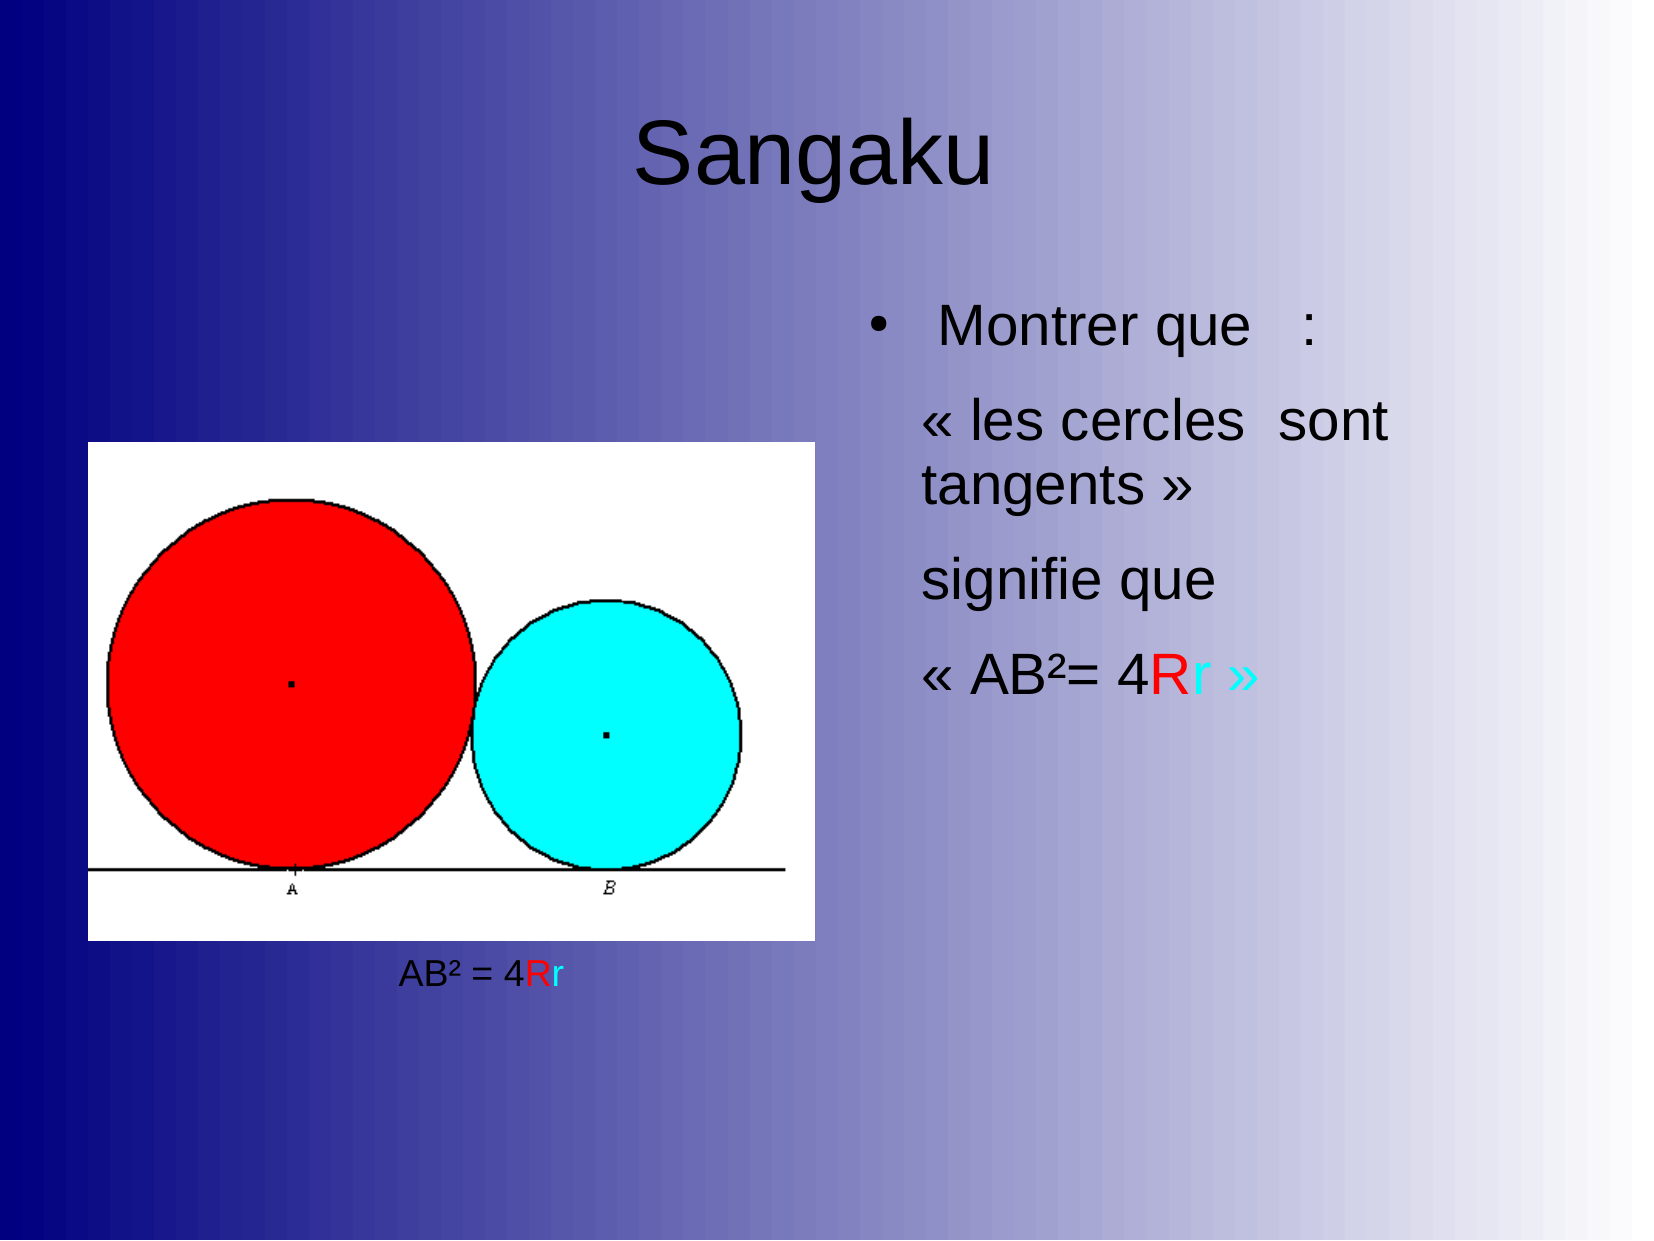

# Sangaku
 Montrer que :
« les cercles sont tangents »
signifie que
« AB²= 4Rr »
AB² = 4Rr